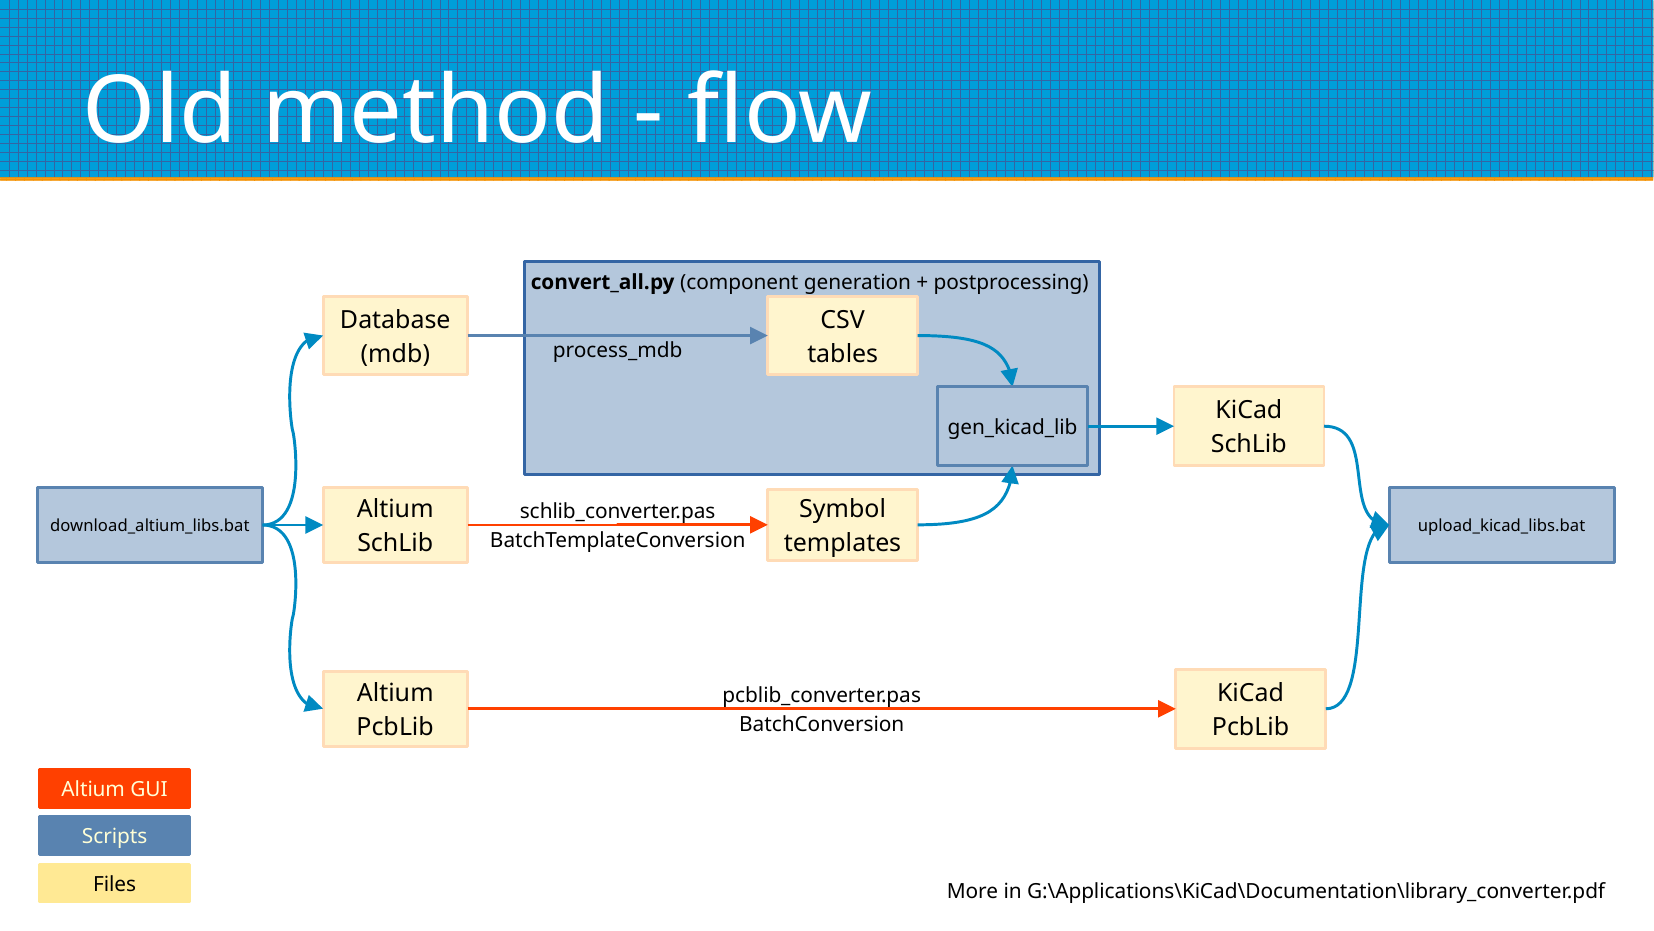

# Old method - flow
convert_all.py (component generation + postprocessing)
Database
(mdb)
CSV
tables
gen_kicad_lib
KiCad
SchLib
download_altium_libs.bat
Altium
SchLib
upload_kicad_libs.bat
Symbol
templates
KiCad
PcbLib
Altium
PcbLib
Altium GUI
Scripts
Files
More in G:\Applications\KiCad\Documentation\library_converter.pdf